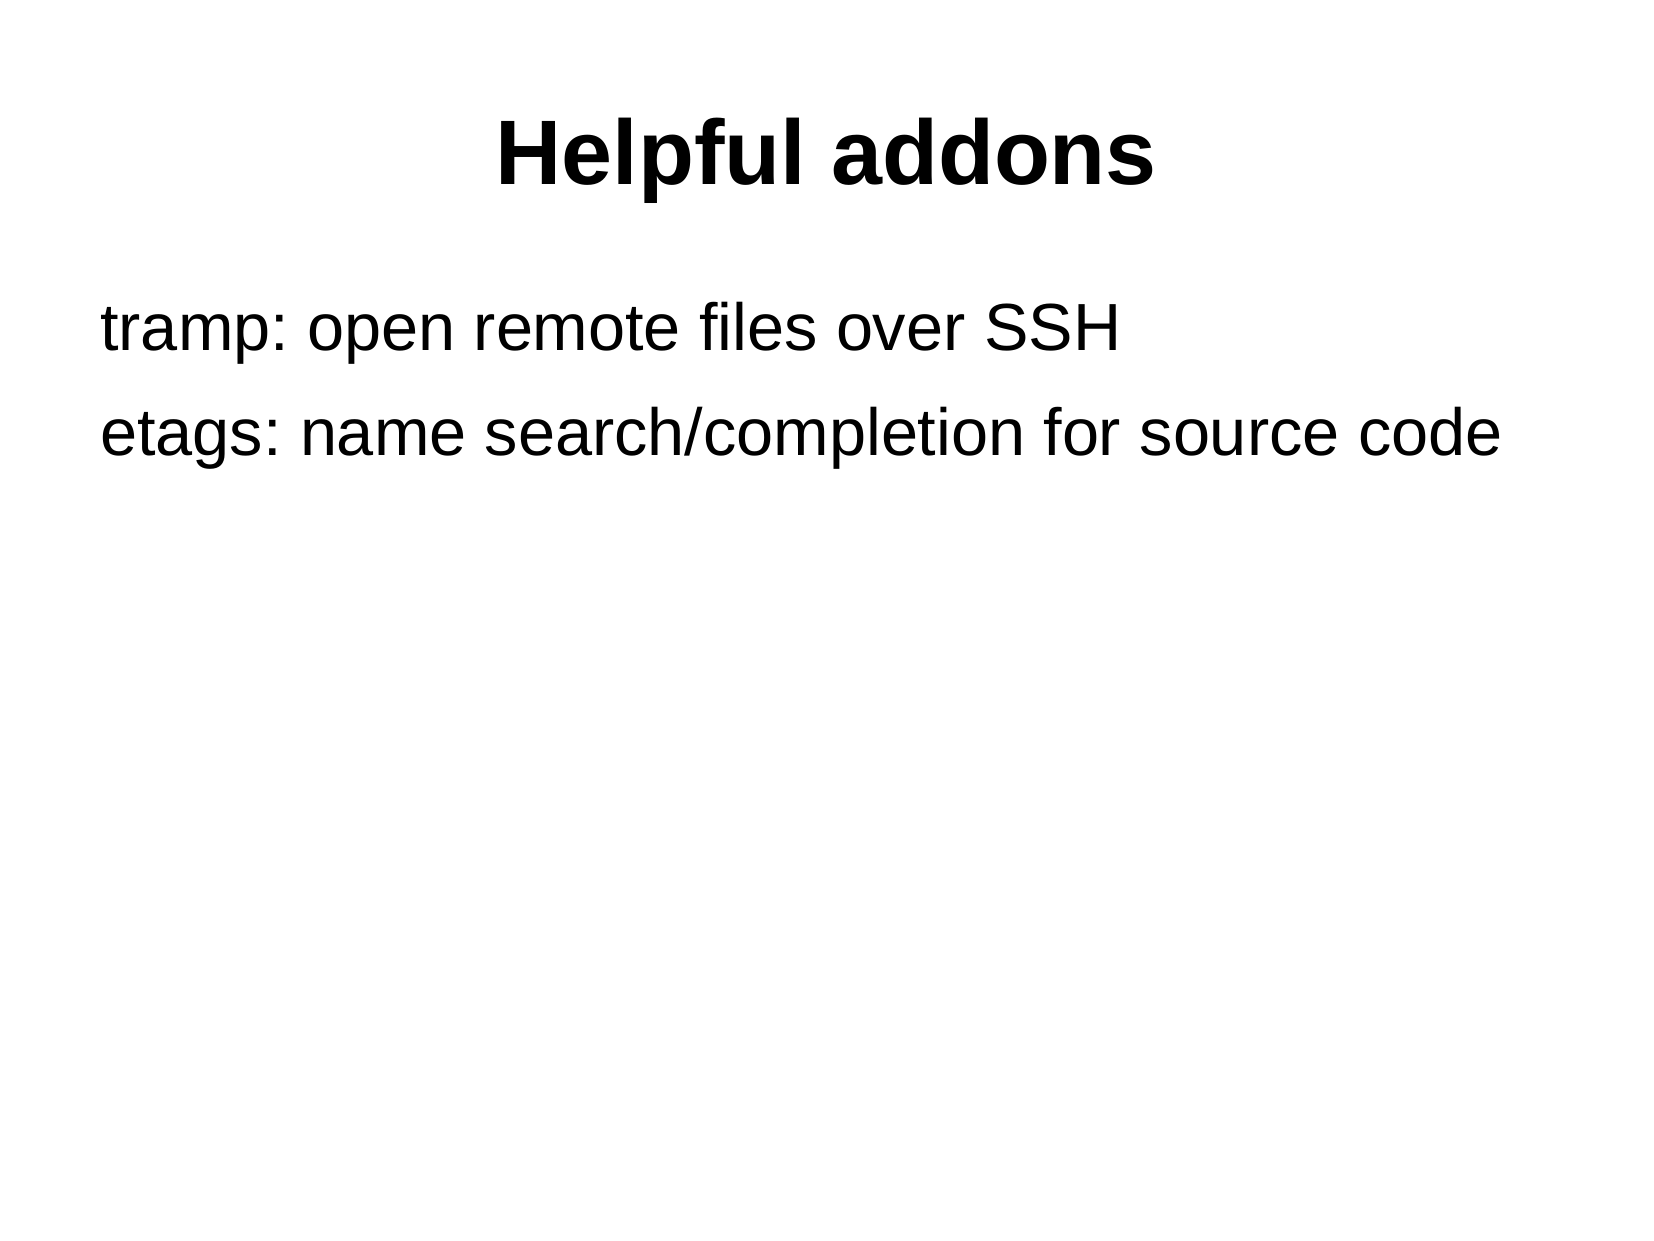

# Helpful addons
tramp: open remote files over SSH
etags: name search/completion for source code